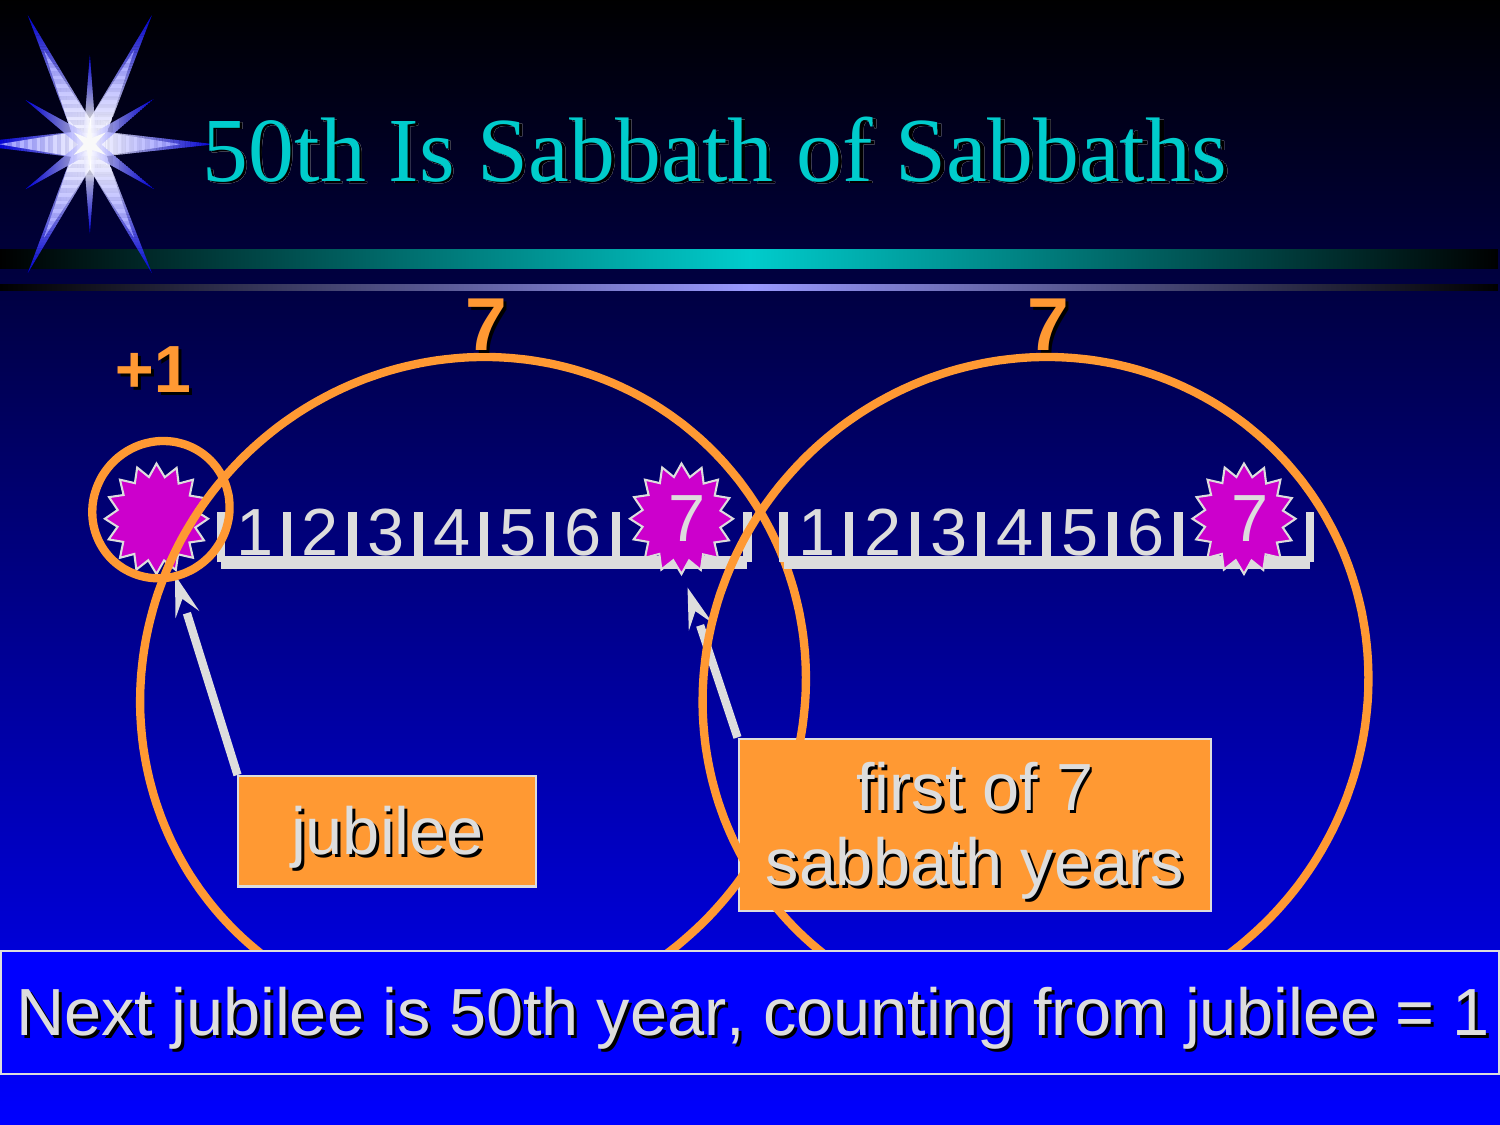

# 50th Is Sabbath of Sabbaths
7
7
1
2
3
4
5
6
first of 7
sabbath years
7
7
1
2
3
4
5
6
+1
jubilee
Next jubilee is 50th year, counting from jubilee = 1